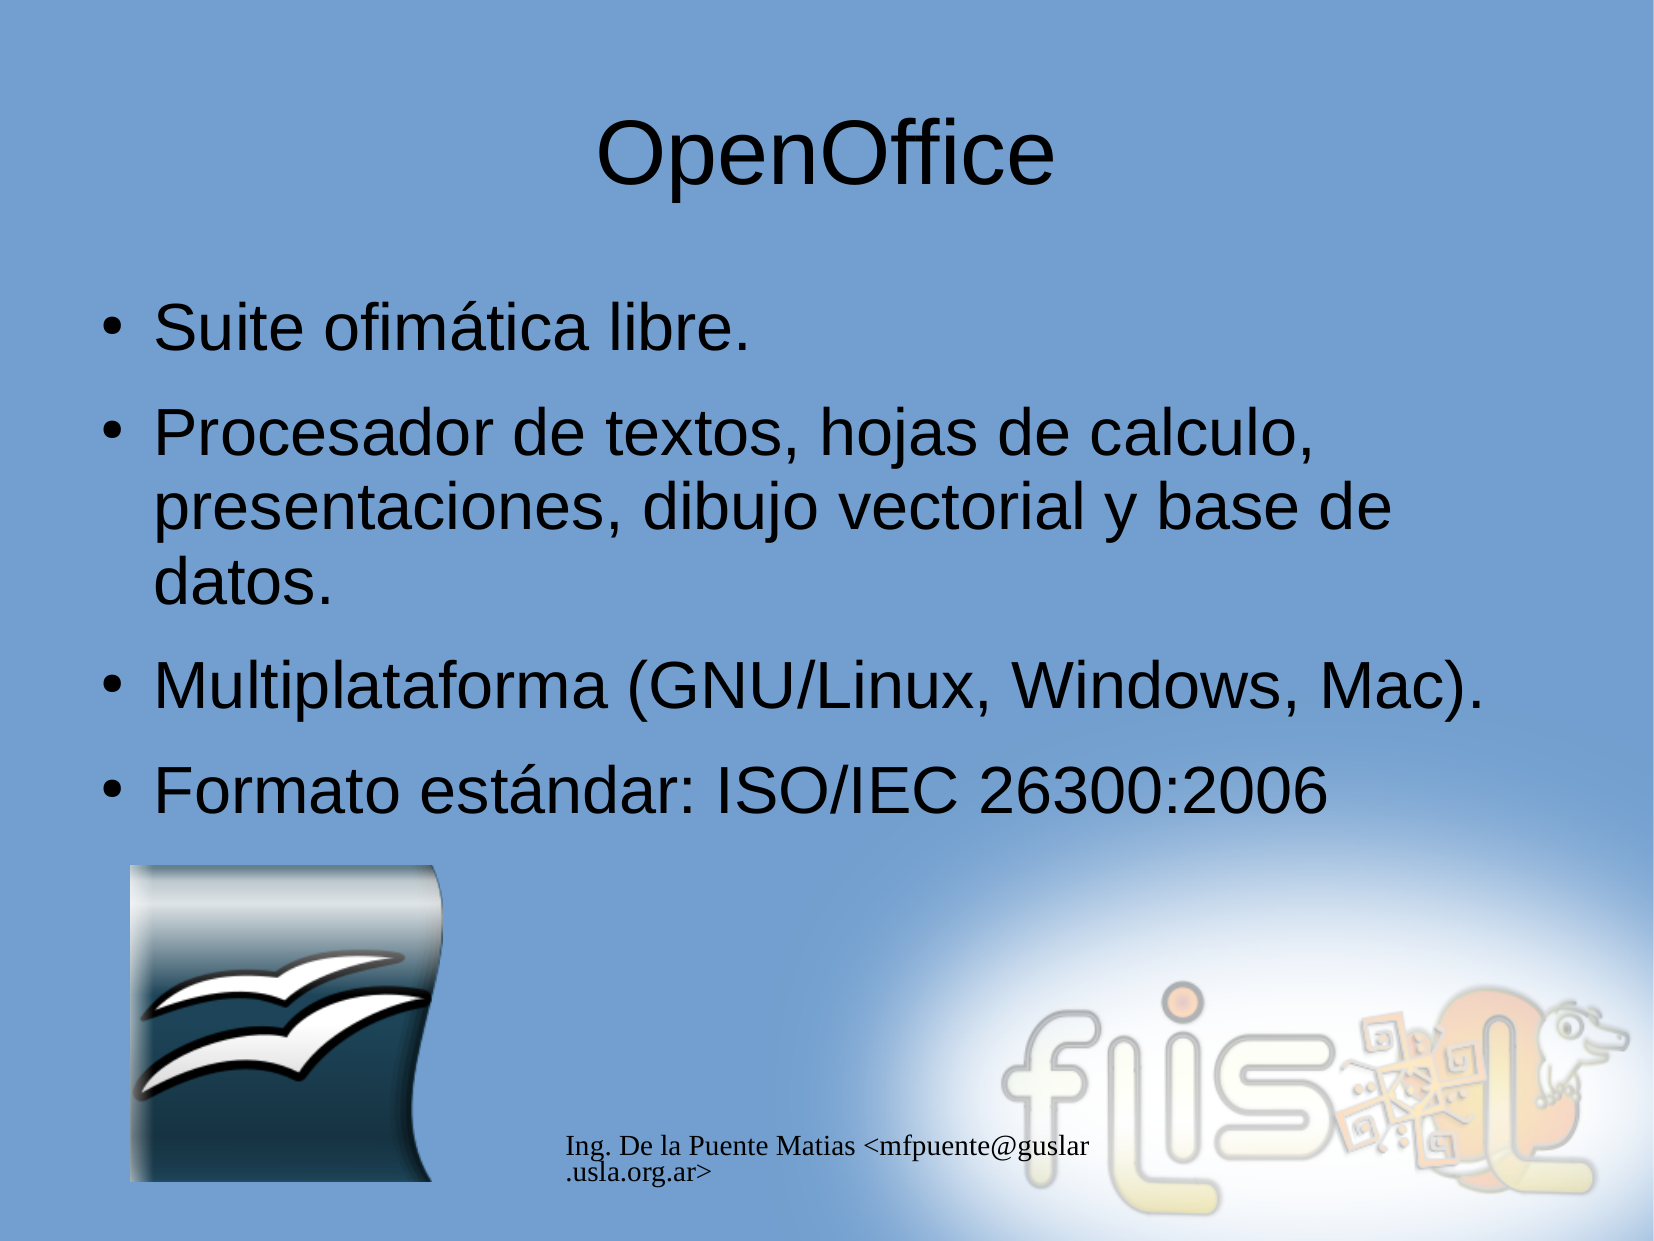

# OpenOffice
Suite ofimática libre.
Procesador de textos, hojas de calculo, presentaciones, dibujo vectorial y base de datos.
Multiplataforma (GNU/Linux, Windows, Mac).
Formato estándar: ISO/IEC 26300:2006
Ing. De la Puente Matias <mfpuente@guslar.usla.org.ar>